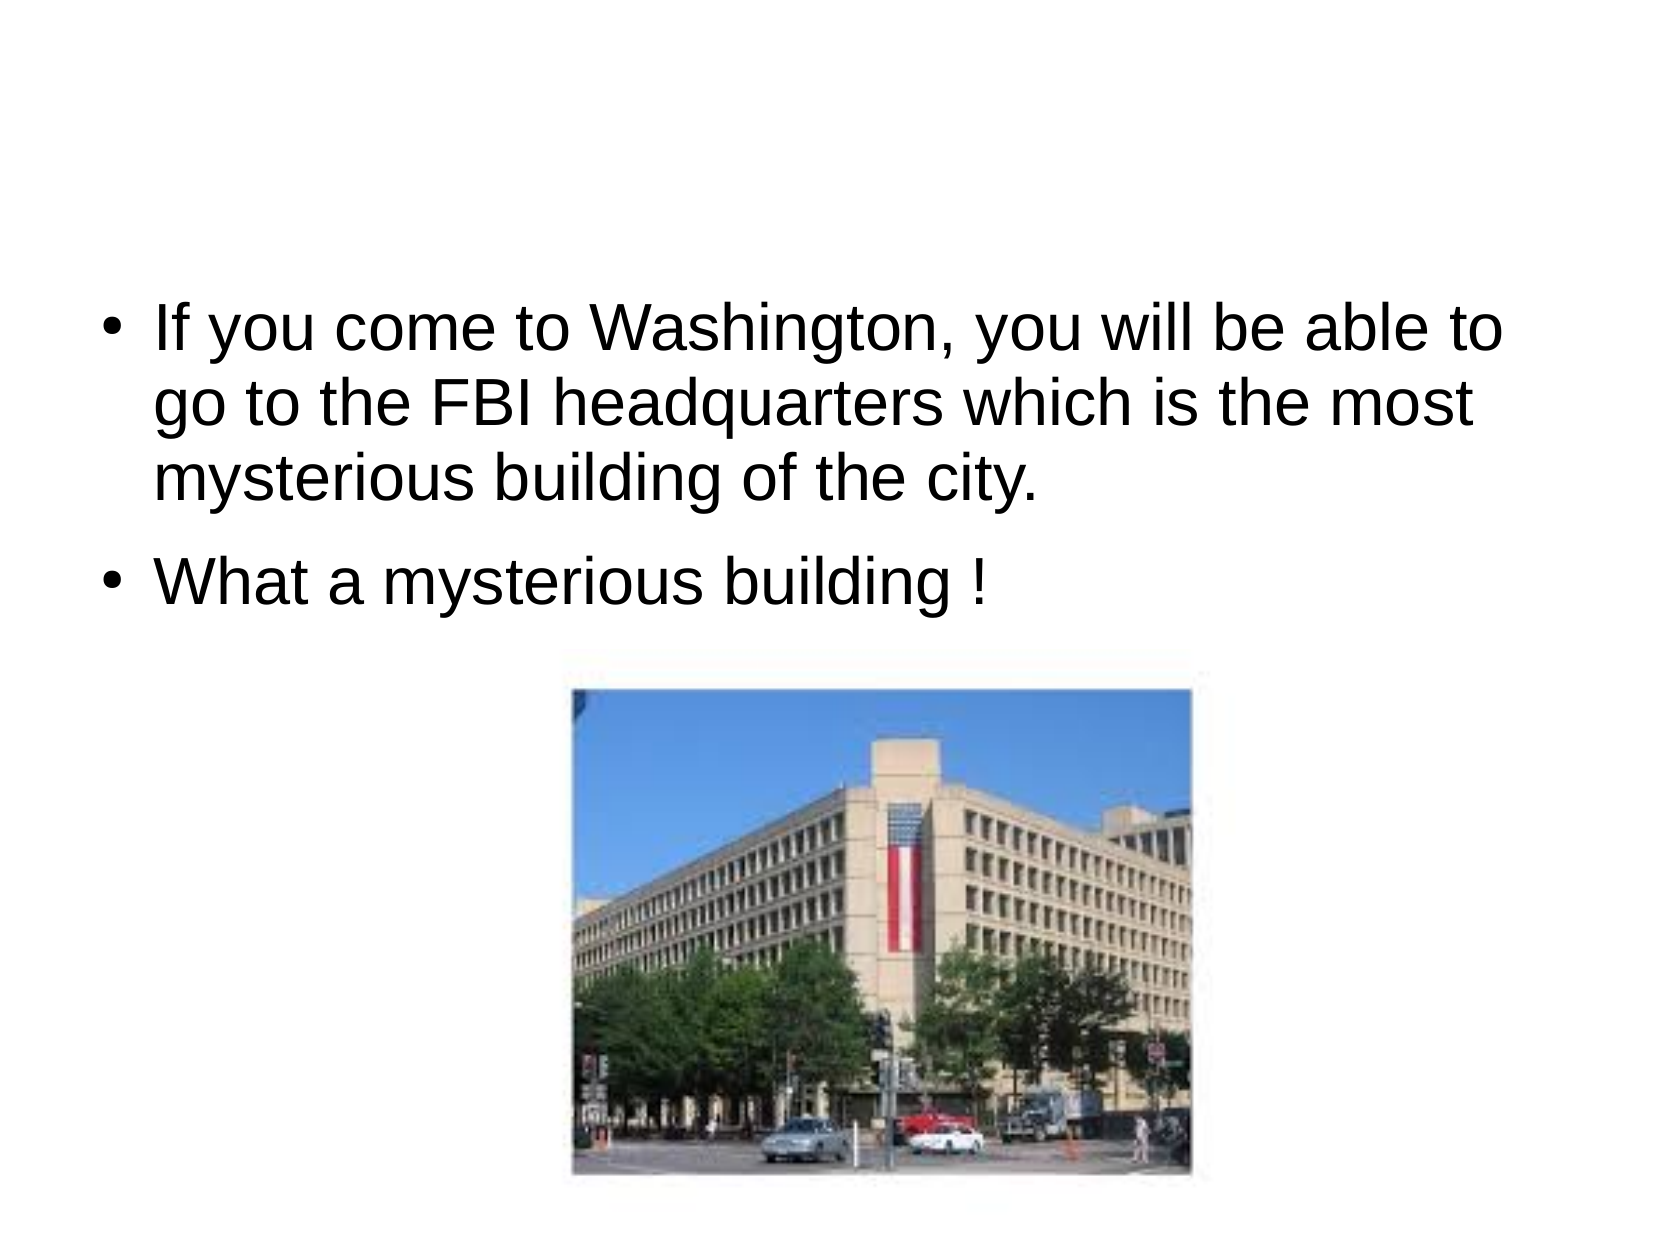

#
If you come to Washington, you will be able to go to the FBI headquarters which is the most mysterious building of the city.
What a mysterious building !